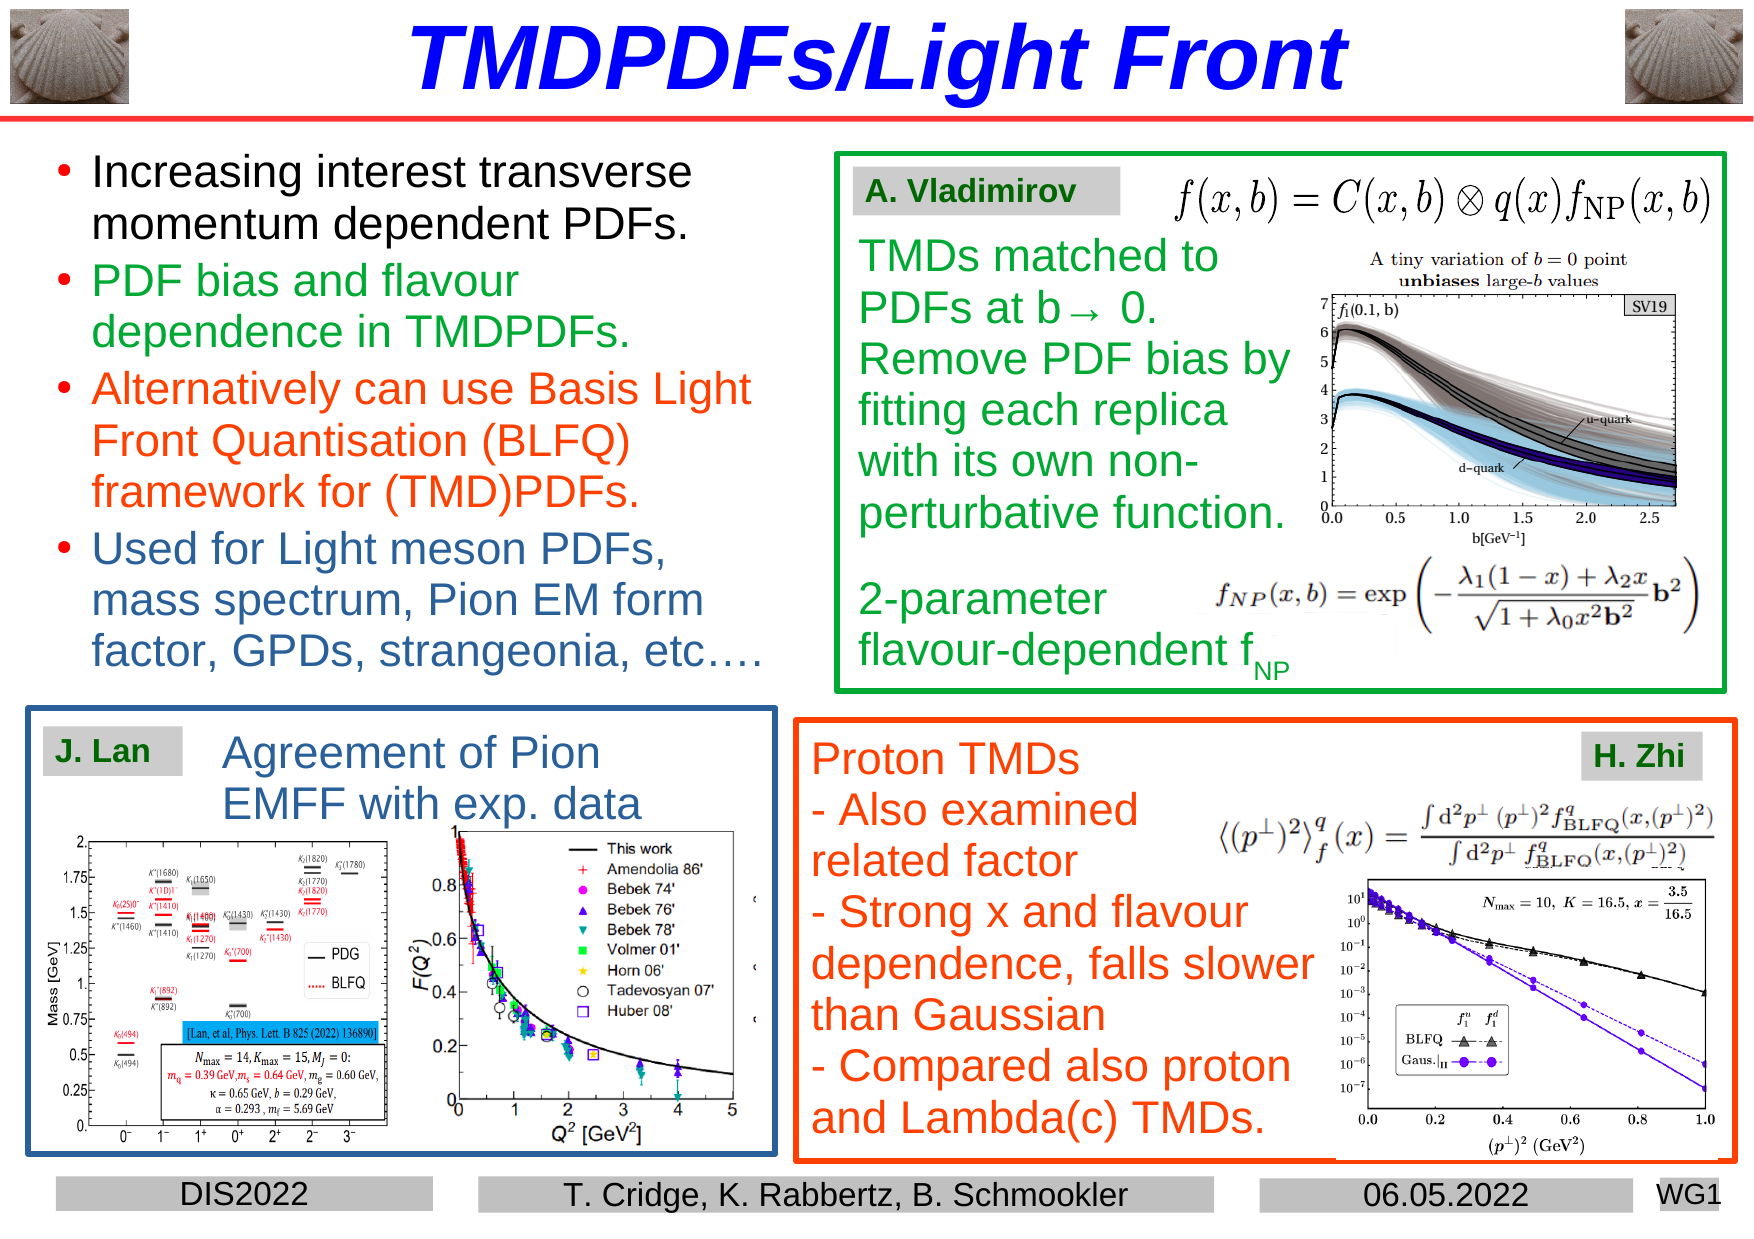

# TMDPDFs/Light Front
Increasing interest transverse momentum dependent PDFs.
PDF bias and flavour dependence in TMDPDFs.
Alternatively can use Basis Light Front Quantisation (BLFQ) framework for (TMD)PDFs.
Used for Light meson PDFs, mass spectrum, Pion EM form factor, GPDs, strangeonia, etc….
A. Vladimirov
TMDs matched to PDFs at b→ 0. Remove PDF bias by fitting each replica with its own non-perturbative function.
2-parameter
flavour-dependent fNP
Agreement of Pion EMFF with exp. data
J. Lan
Proton TMDs
- Also examined
related factor
- Strong x and flavour dependence, falls slower than Gaussian
- Compared also proton and Lambda(c) TMDs.
H. Zhi